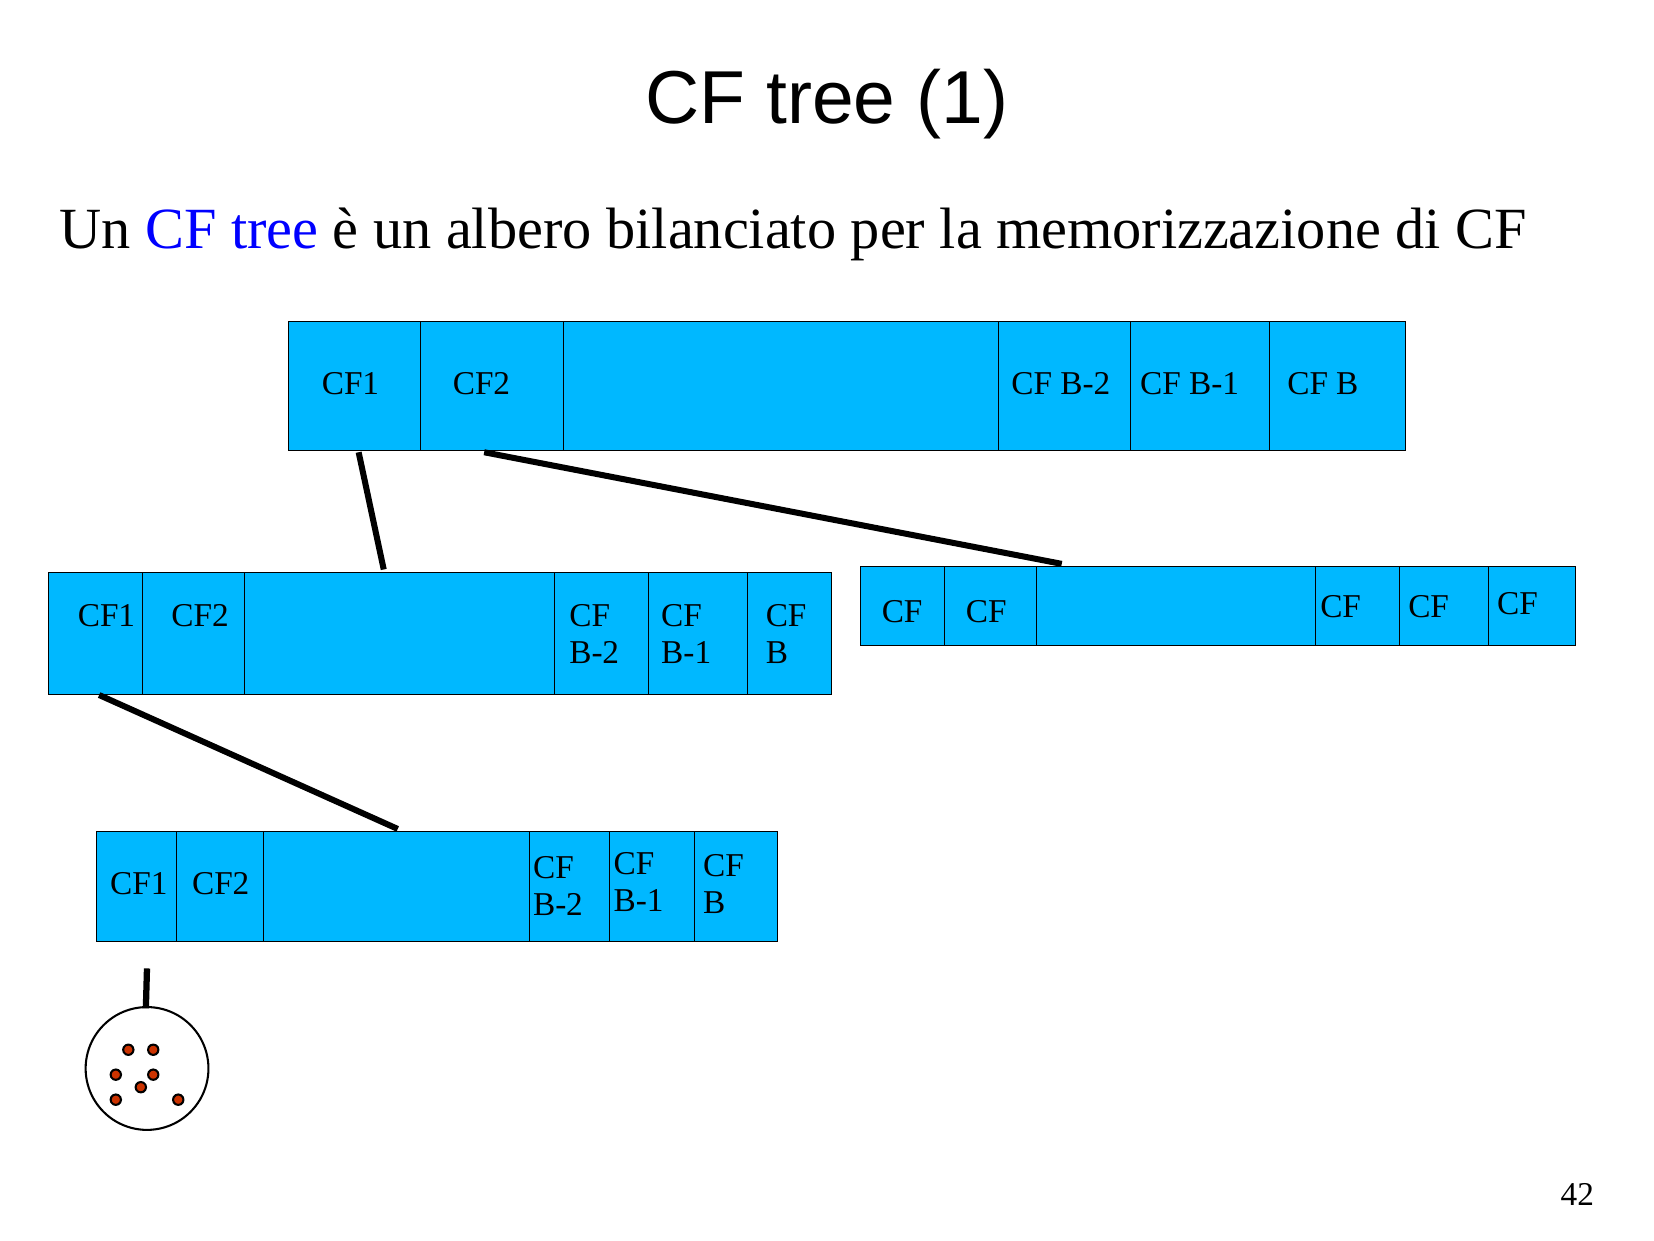

# CF tree (1)
Un CF tree è un albero bilanciato per la memorizzazione di CF
CF1
CF2
CF B-2
CF B-1
CF B
CF
CF
CF
CF
CF
CF1
CF2
CF
B-2
CF
B-1
CF B
CF B-1
CF B
CF
B-2
CF1
CF2